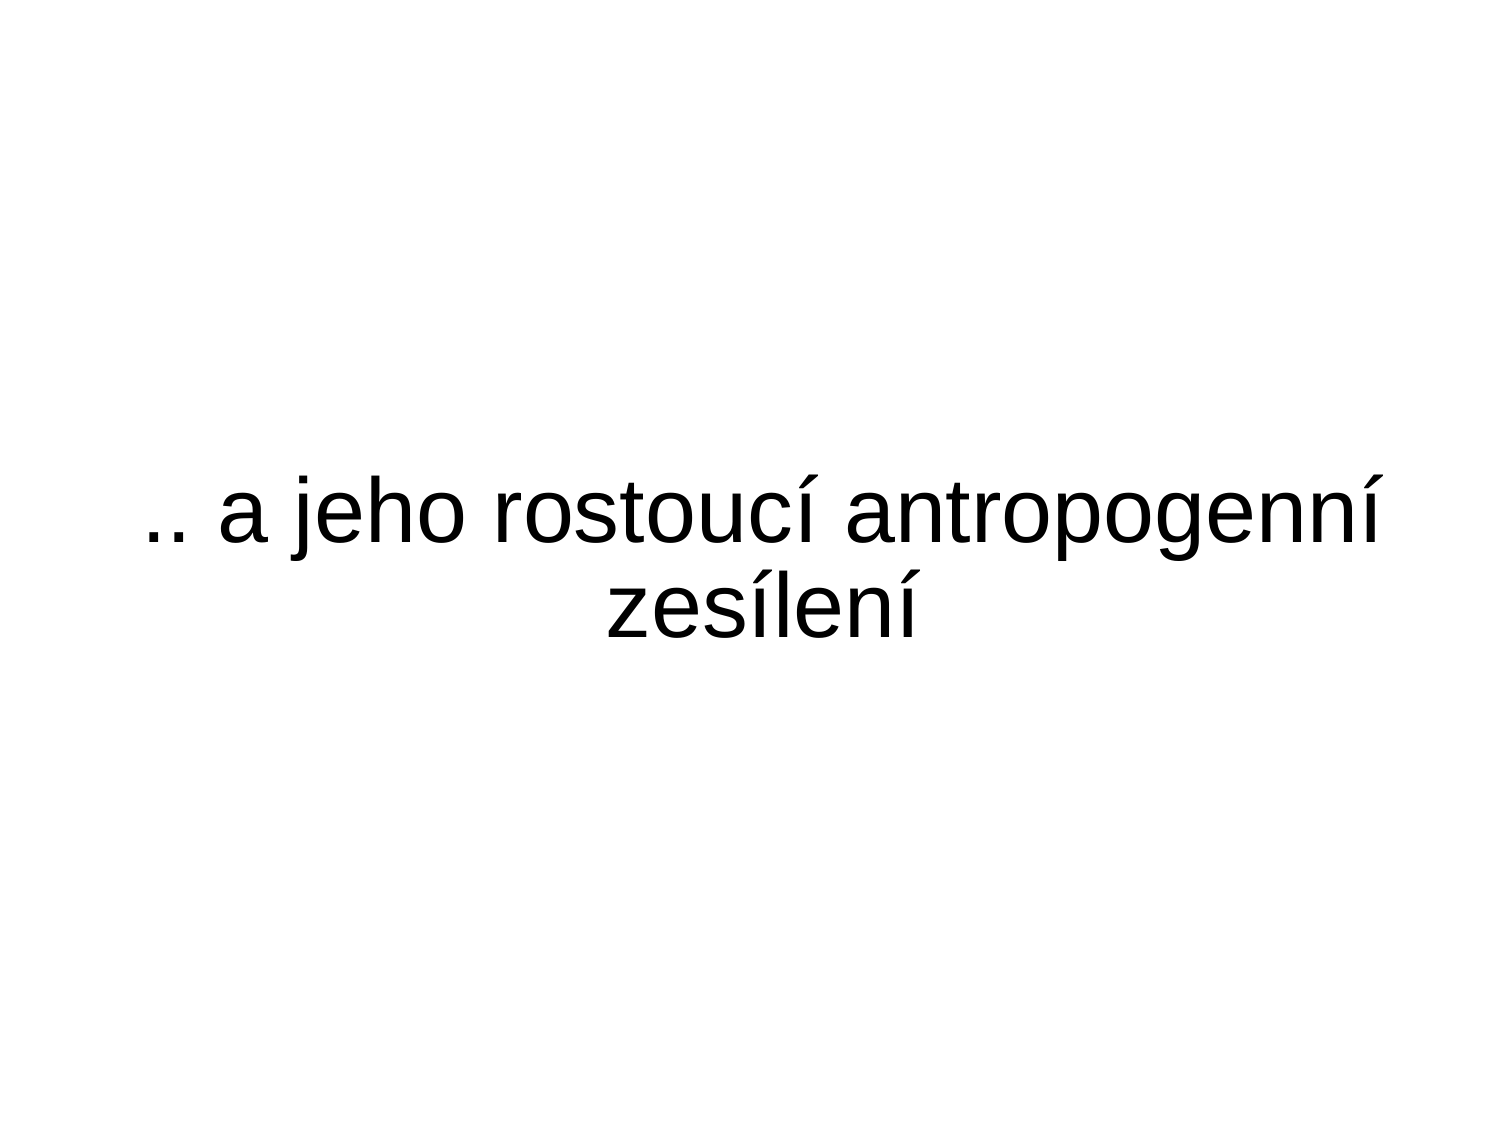

# .. a jeho rostoucí antropogenní zesílení